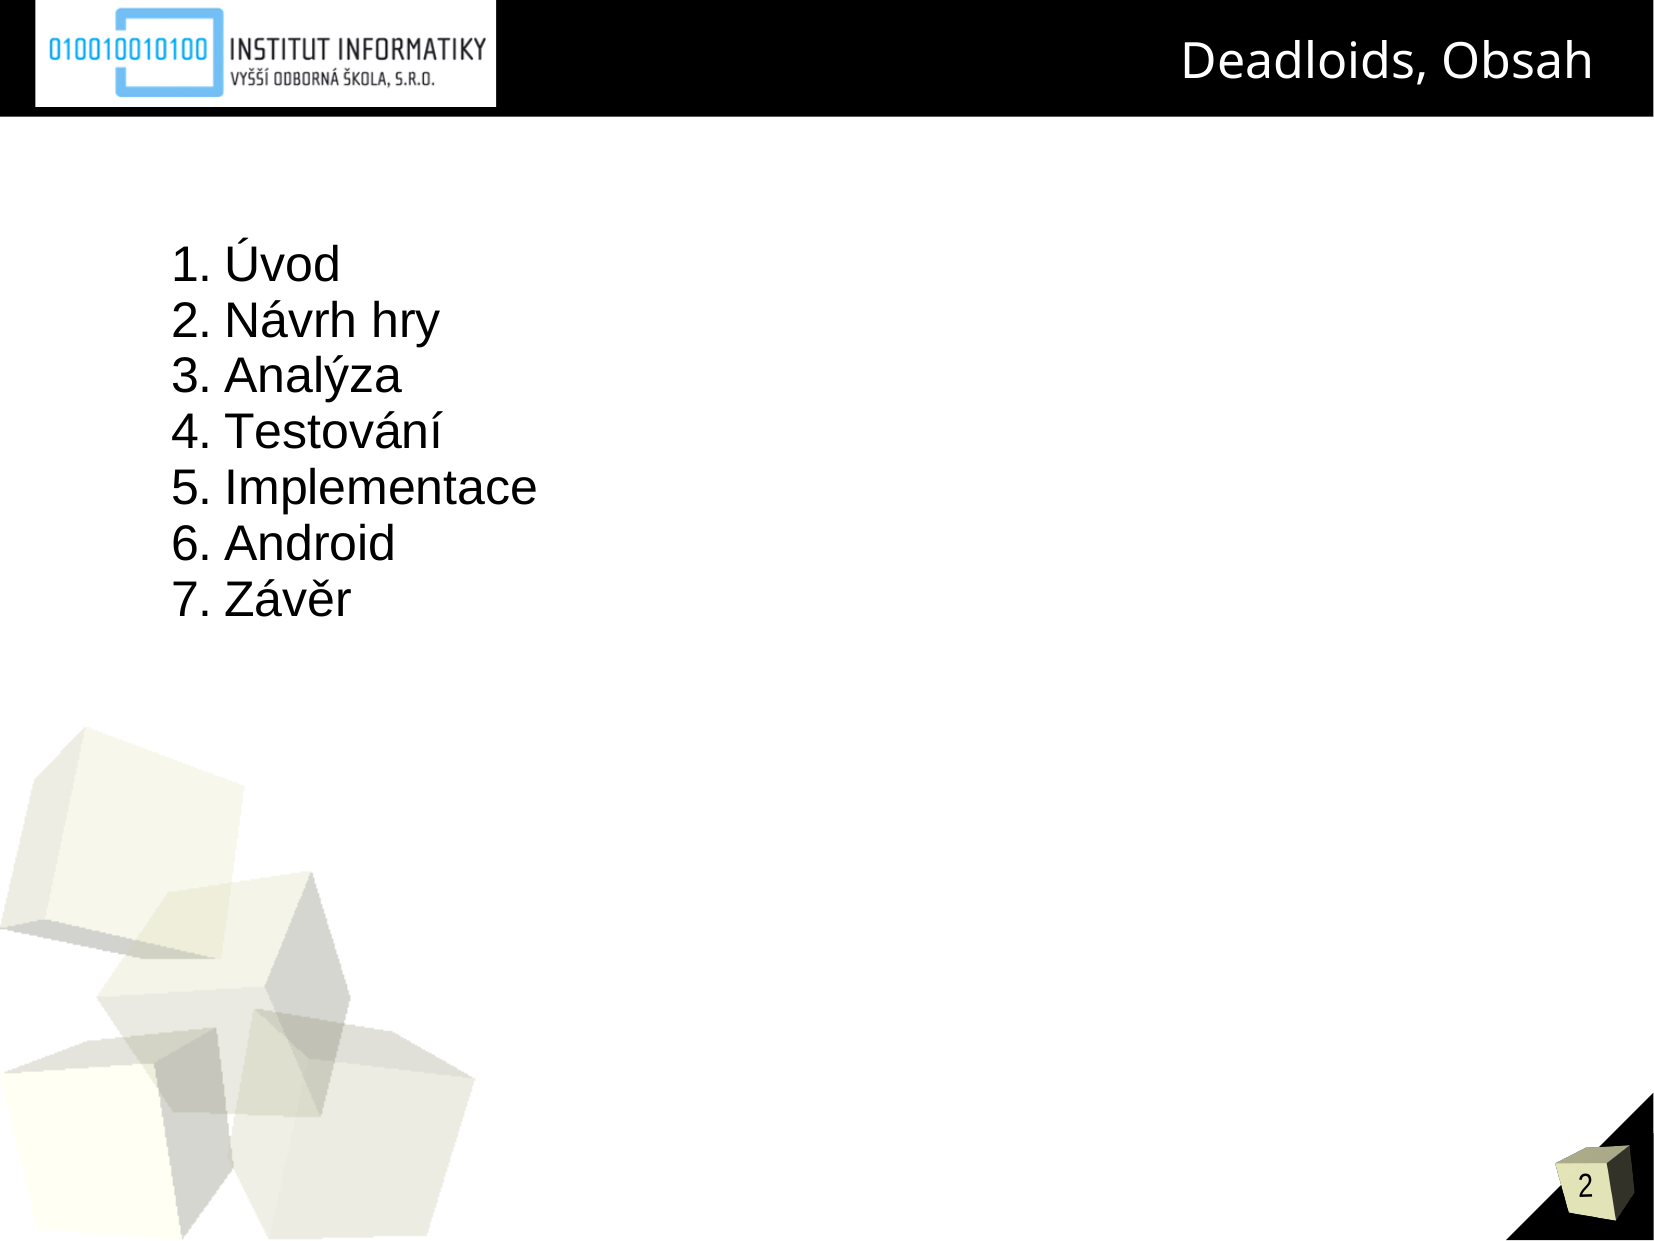

# Deadloids, Obsah
Úvod
Návrh hry
Analýza
Testování
Implementace
Android
Závěr